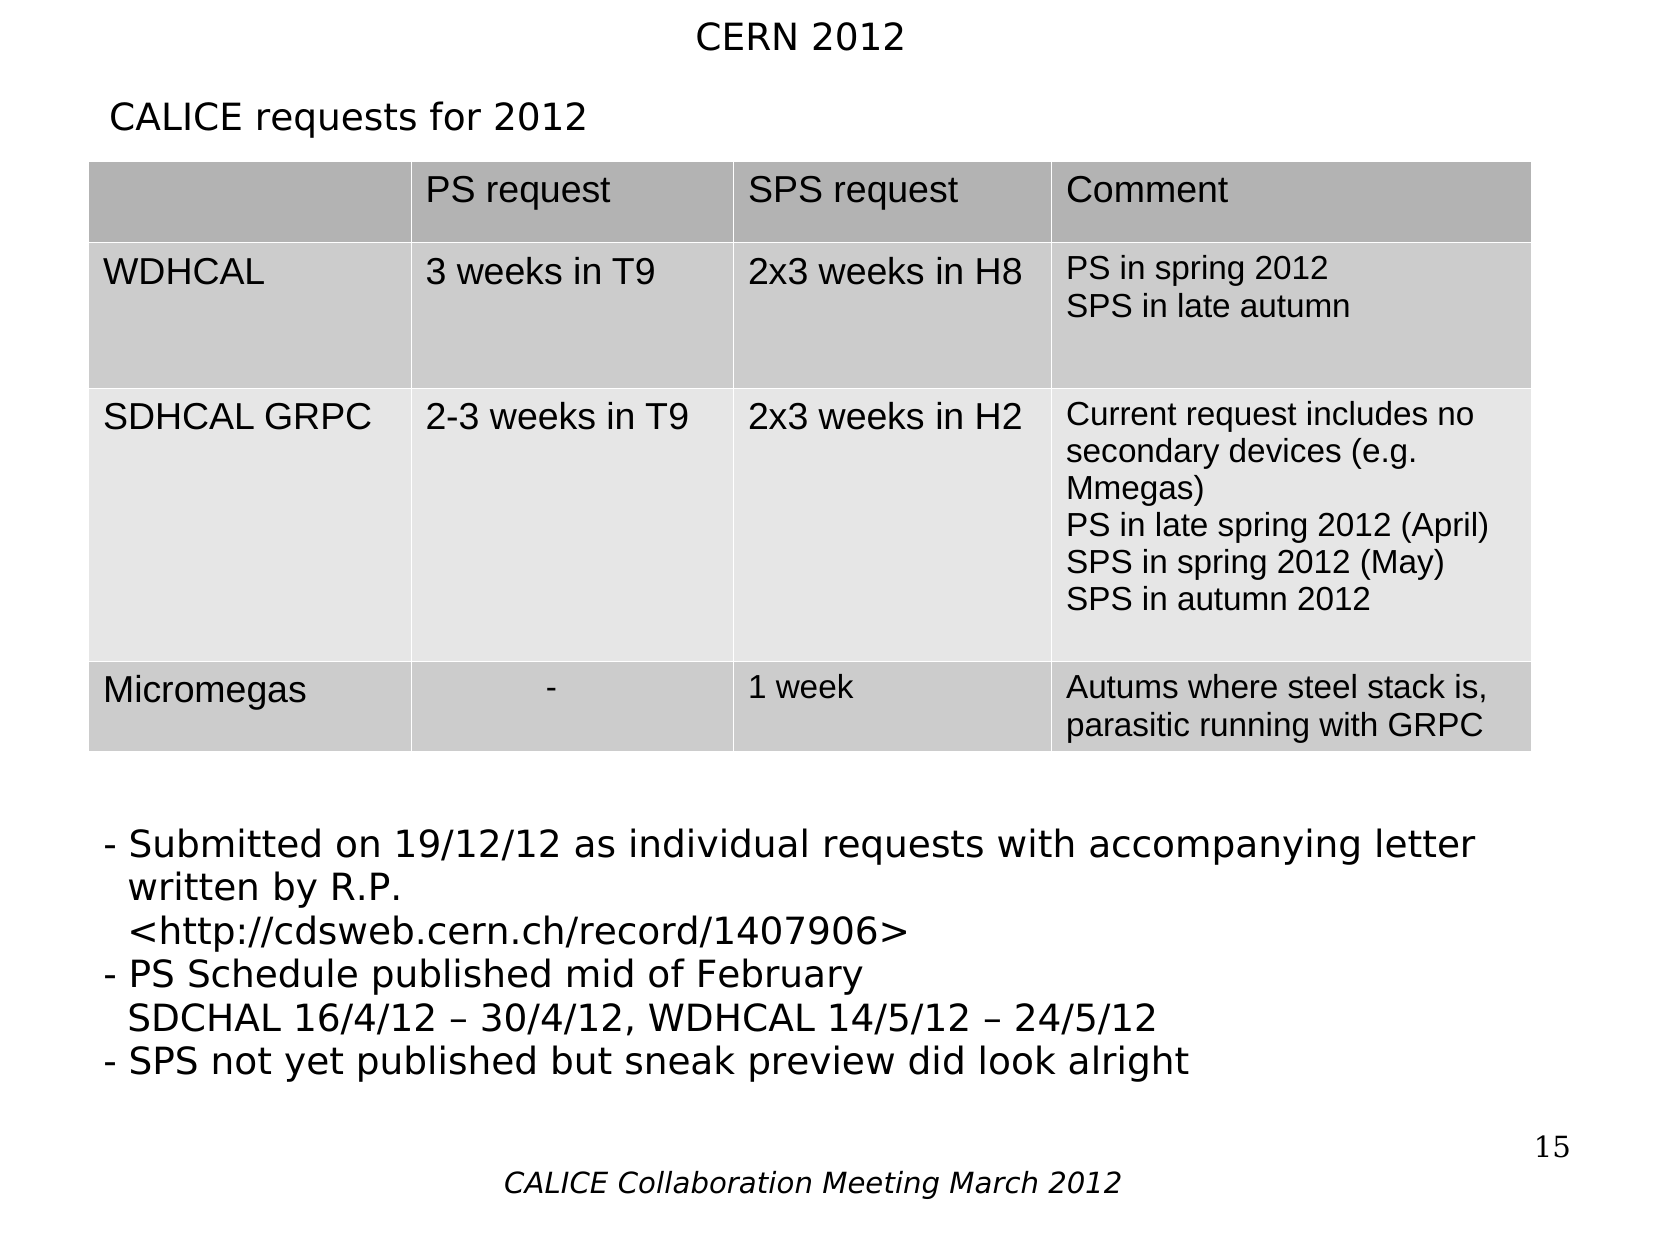

CERN 2012
CALICE requests for 2012
| | PS request | SPS request | Comment |
| --- | --- | --- | --- |
| WDHCAL | 3 weeks in T9 | 2x3 weeks in H8 | PS in spring 2012 SPS in late autumn |
| SDHCAL GRPC | 2-3 weeks in T9 | 2x3 weeks in H2 | Current request includes no secondary devices (e.g. Mmegas) PS in late spring 2012 (April) SPS in spring 2012 (May) SPS in autumn 2012 |
| Micromegas | - | 1 week | Autums where steel stack is, parasitic running with GRPC |
- Submitted on 19/12/12 as individual requests with accompanying letter
 written by R.P.
 <http://cdsweb.cern.ch/record/1407906>
- PS Schedule published mid of February
 SDCHAL 16/4/12 – 30/4/12, WDHCAL 14/5/12 – 24/5/12
- SPS not yet published but sneak preview did look alright
15